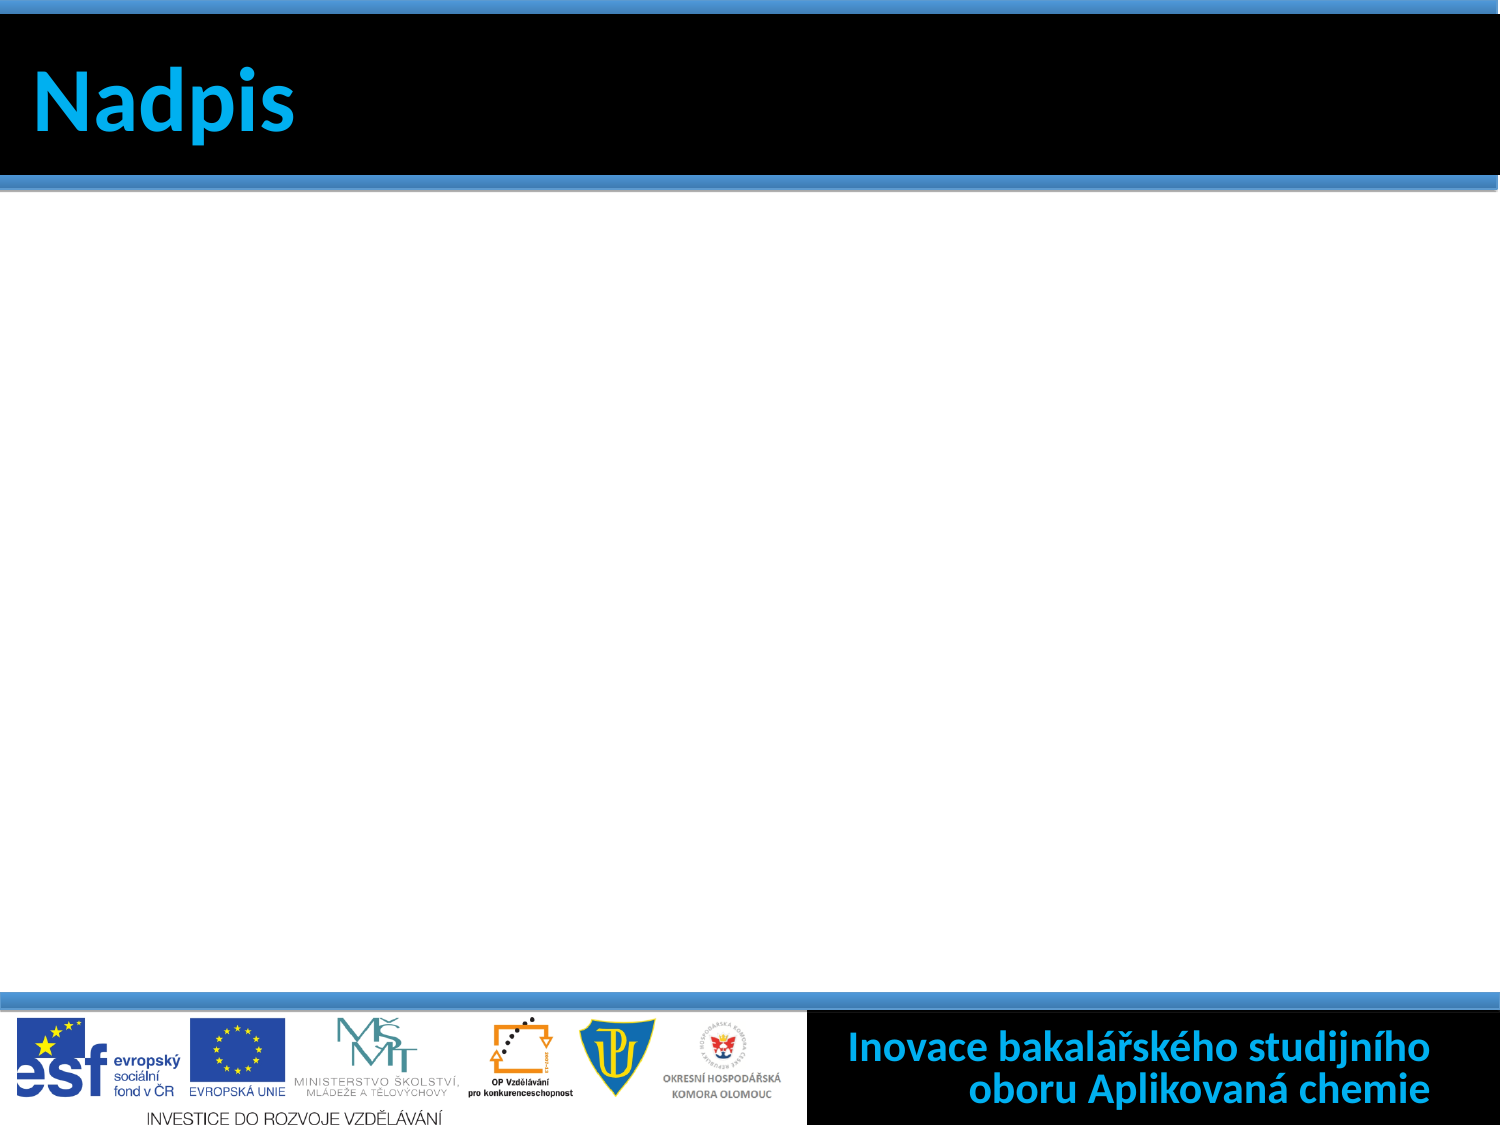

Nadpis
#
Inovace bakalářského studijního oboru Aplikovaná chemie